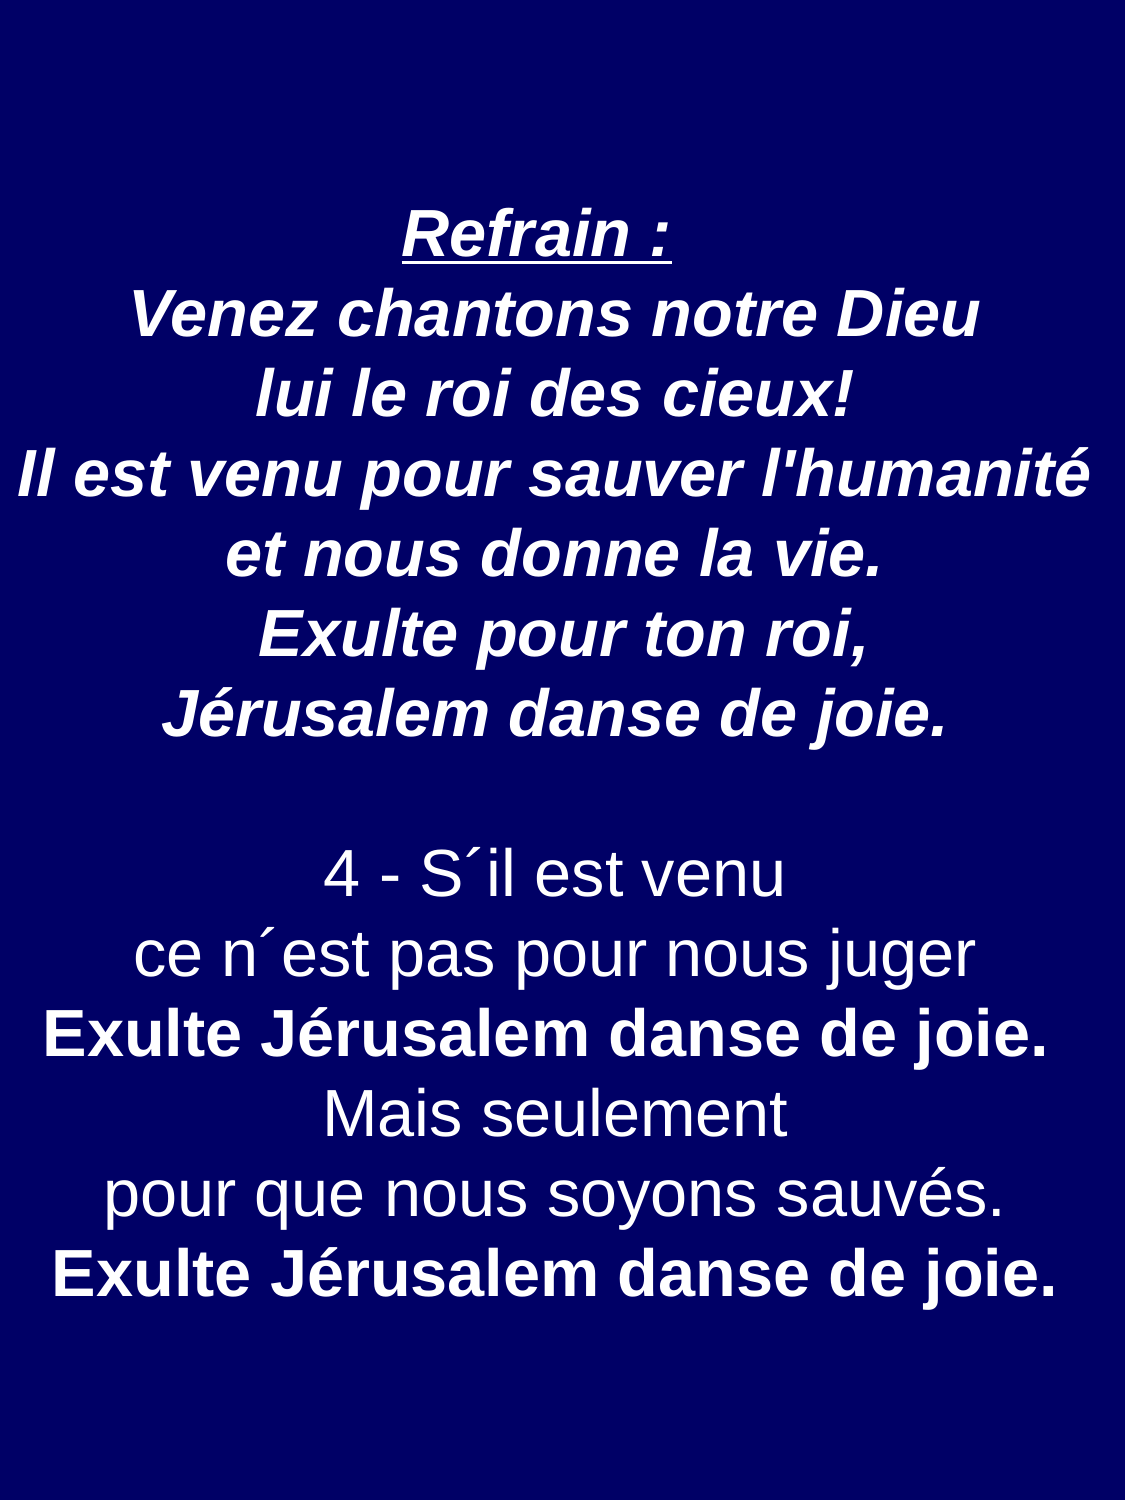

Refrain :
Venez chantons notre Dieu
lui le roi des cieux!
 Il est venu pour sauver l'humanité
et nous donne la vie.
 Exulte pour ton roi,
Jérusalem danse de joie.
 
4 - S´il est venu
ce n´est pas pour nous juger
Exulte Jérusalem danse de joie.
Mais seulement
pour que nous soyons sauvés.
Exulte Jérusalem danse de joie.